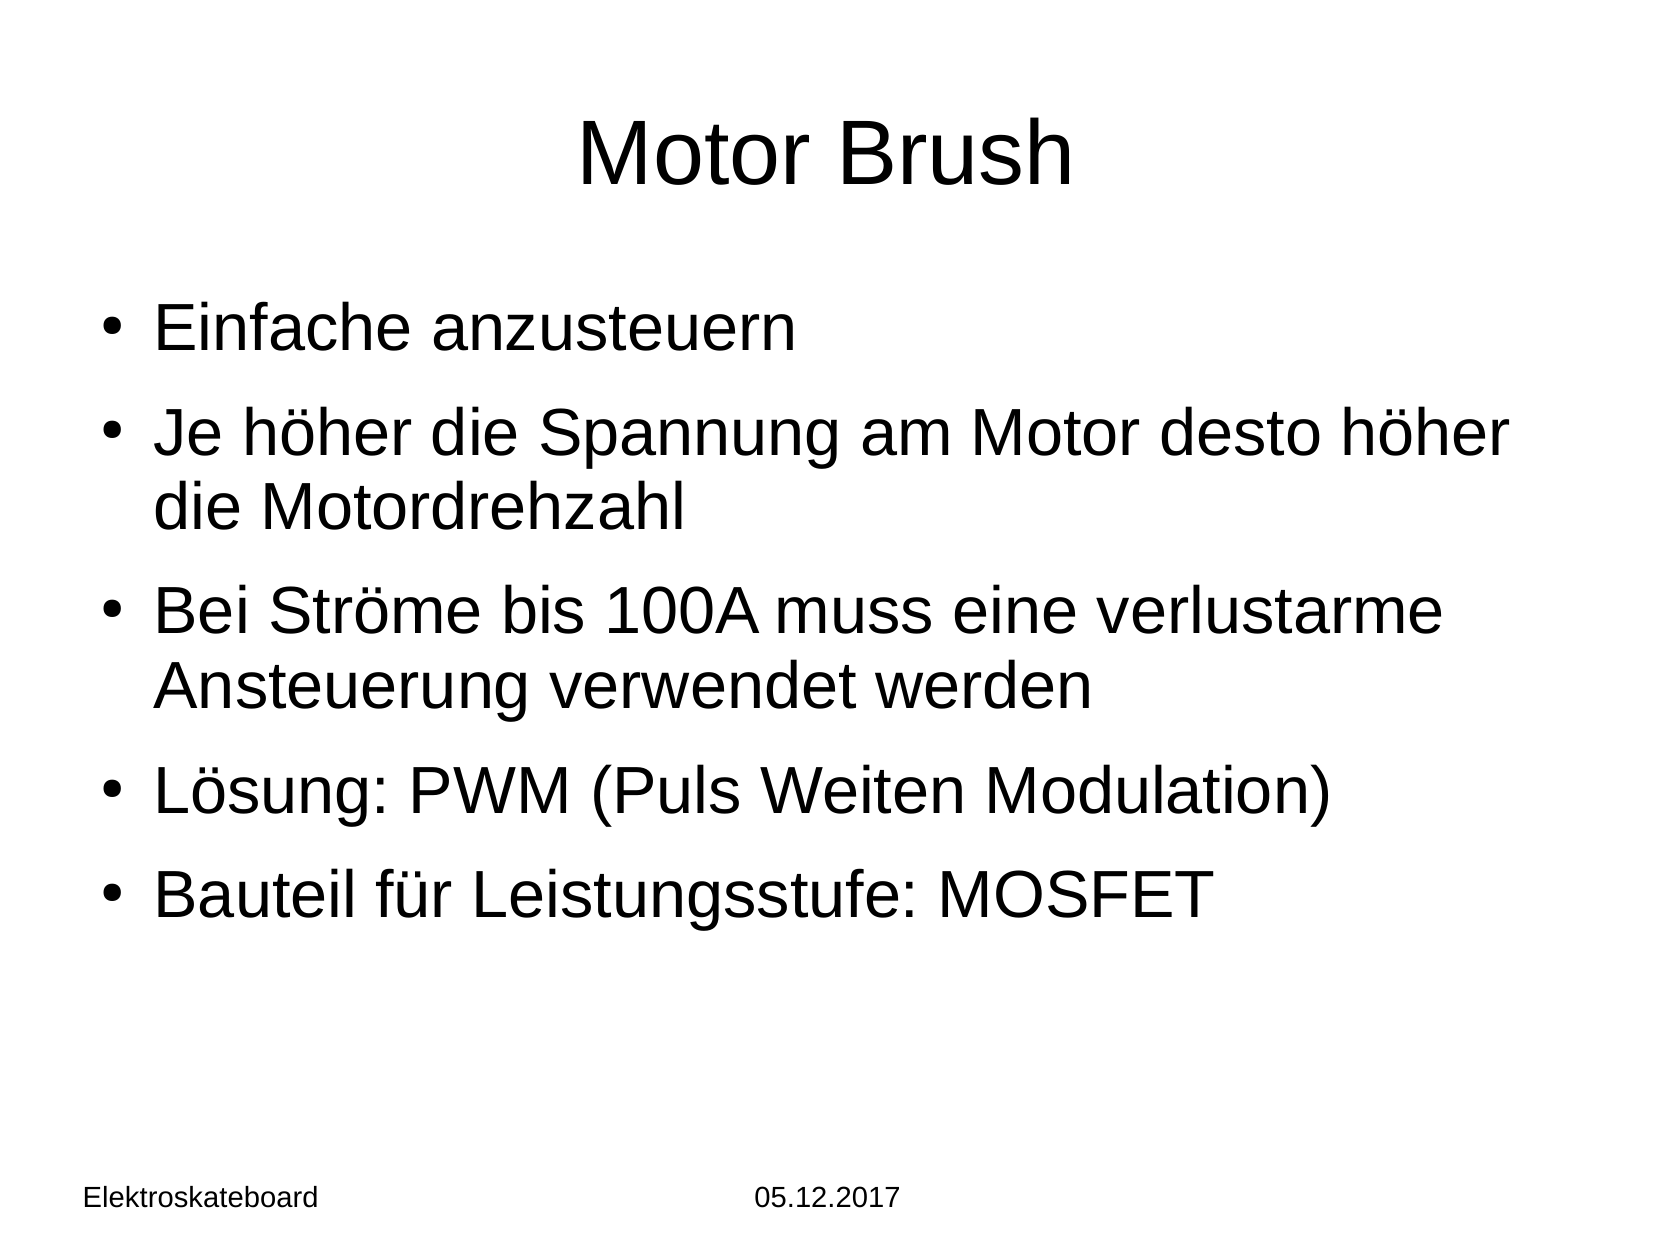

# Motor Brush
Einfache anzusteuern
Je höher die Spannung am Motor desto höher die Motordrehzahl
Bei Ströme bis 100A muss eine verlustarme Ansteuerung verwendet werden
Lösung: PWM (Puls Weiten Modulation)
Bauteil für Leistungsstufe: MOSFET